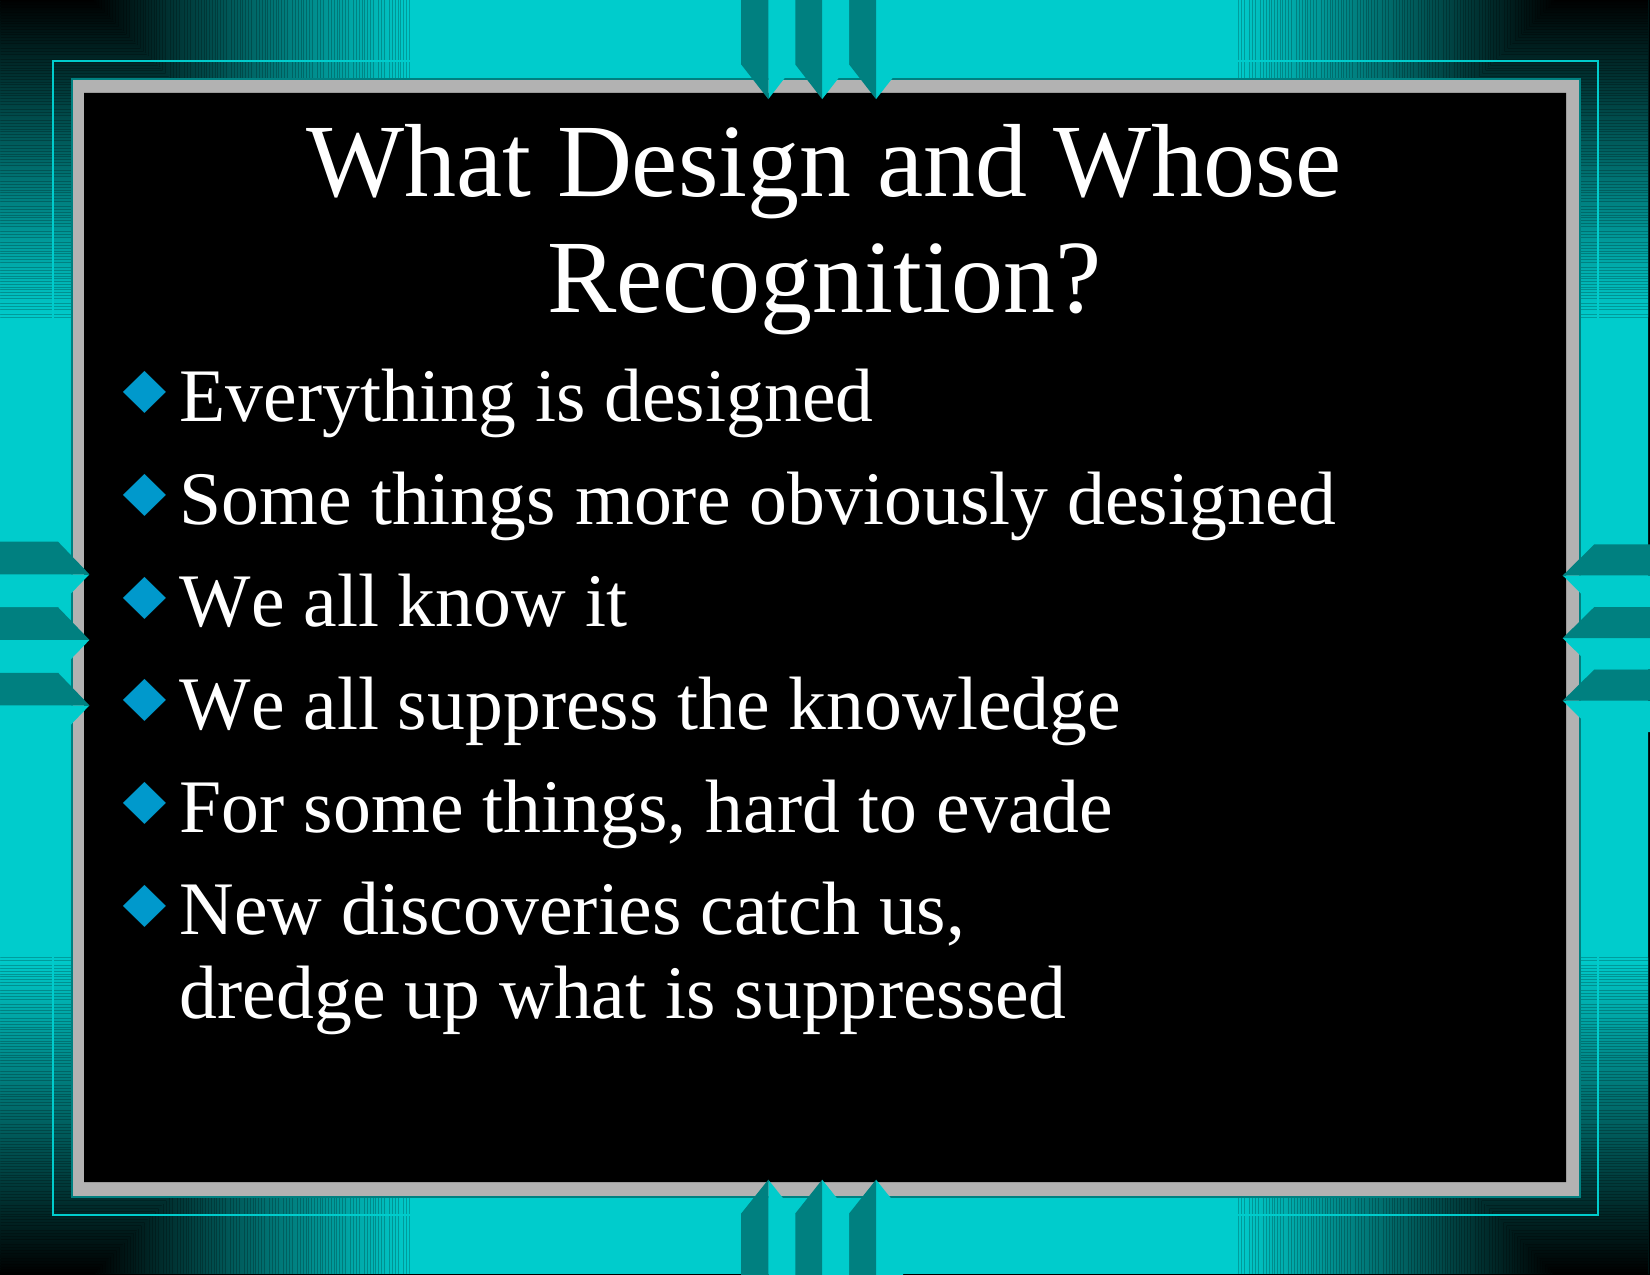

# What Design and Whose Recognition?
Everything is designed
Some things more obviously designed
We all know it
We all suppress the knowledge
For some things, hard to evade
New discoveries catch us,
dredge up what is suppressed